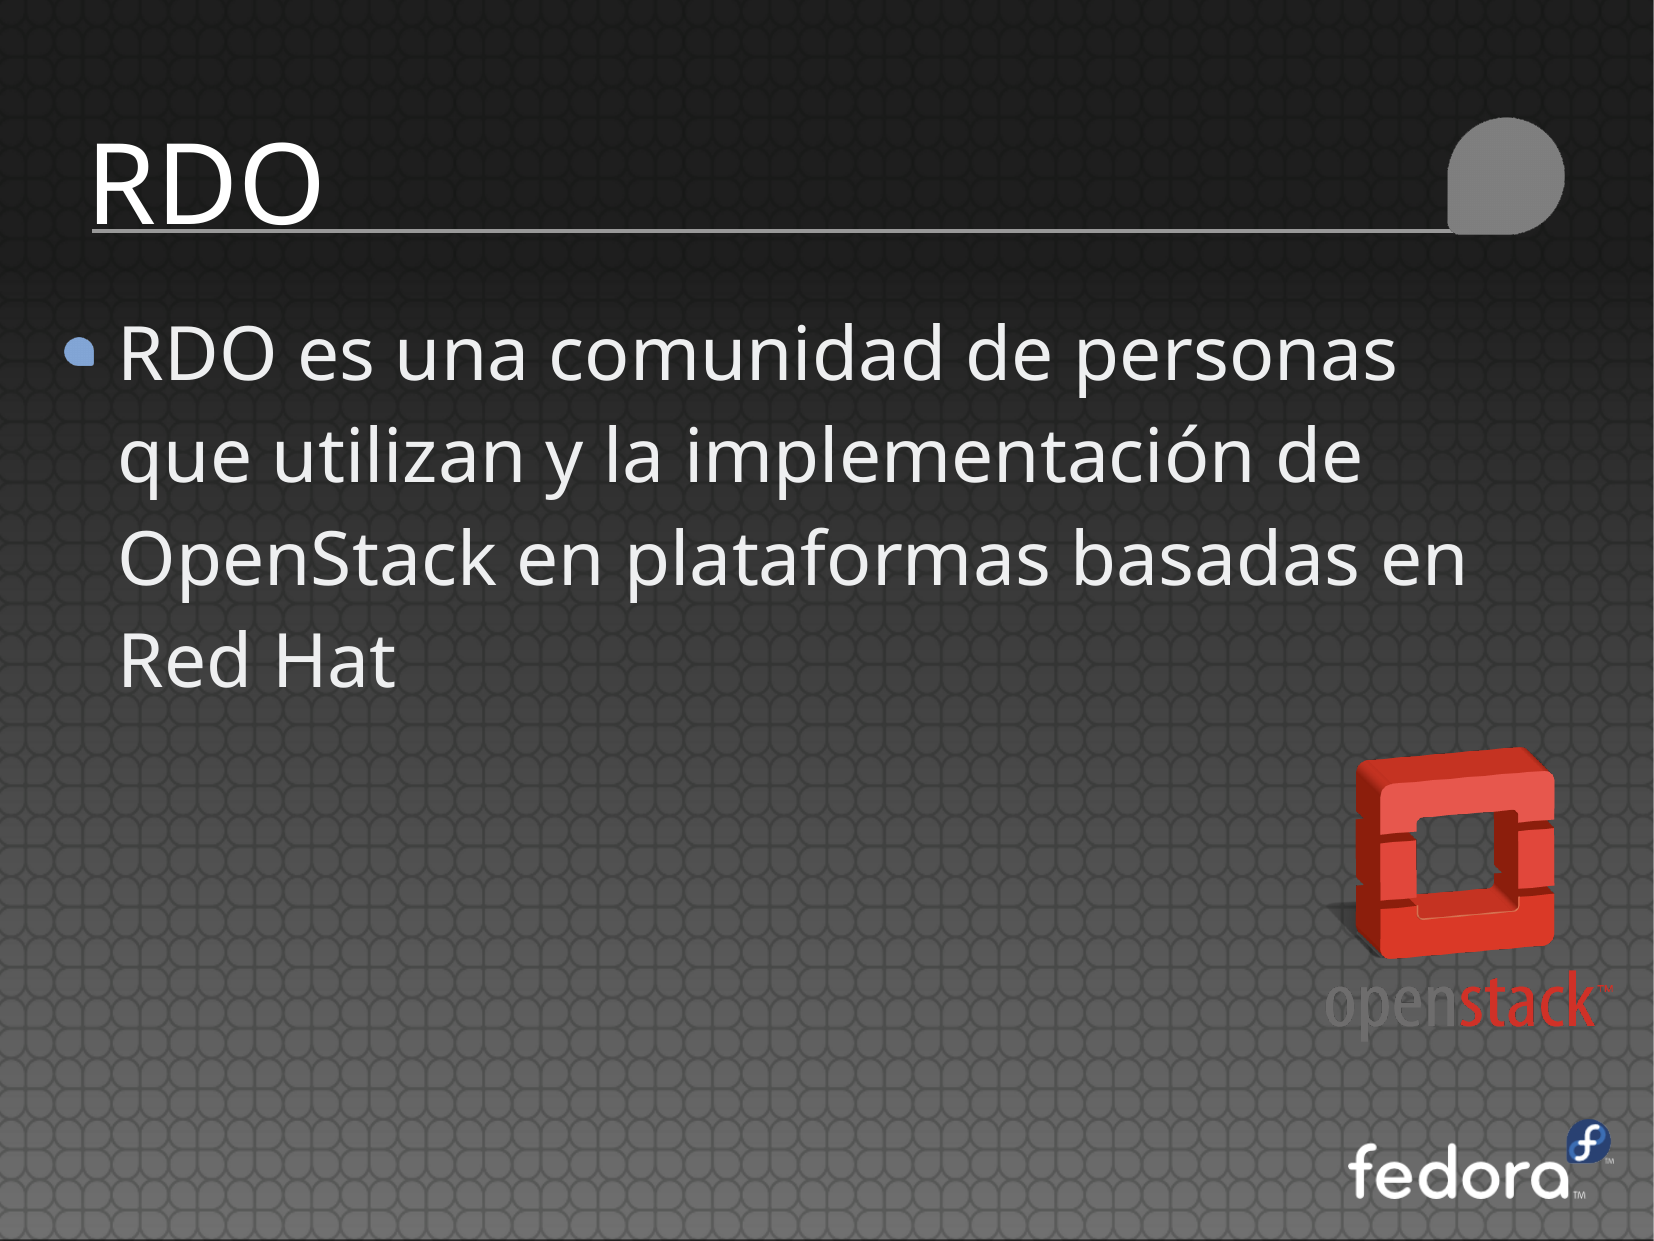

# RDO
RDO es una comunidad de personas que utilizan y la implementación de OpenStack en plataformas basadas en Red Hat